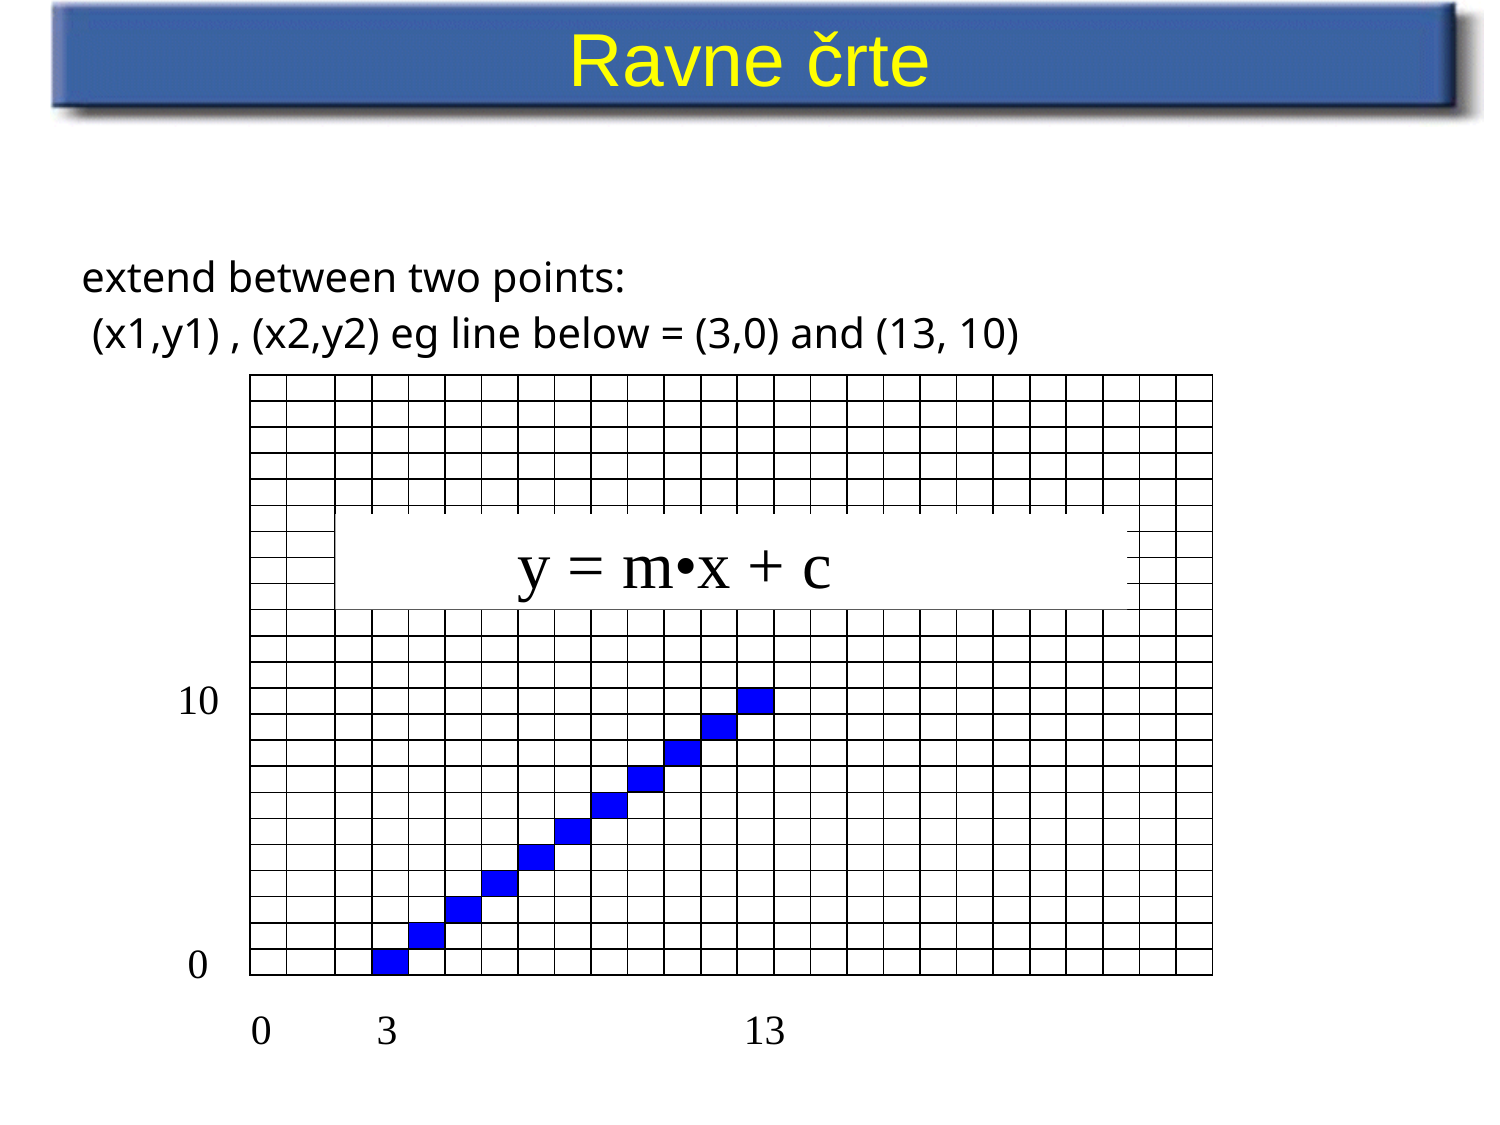

# Ravne črte
extend between two points:
 (x1,y1) , (x2,y2) eg line below = (3,0) and (13, 10)
 y = m•x + c
10
 0
 0 3 13